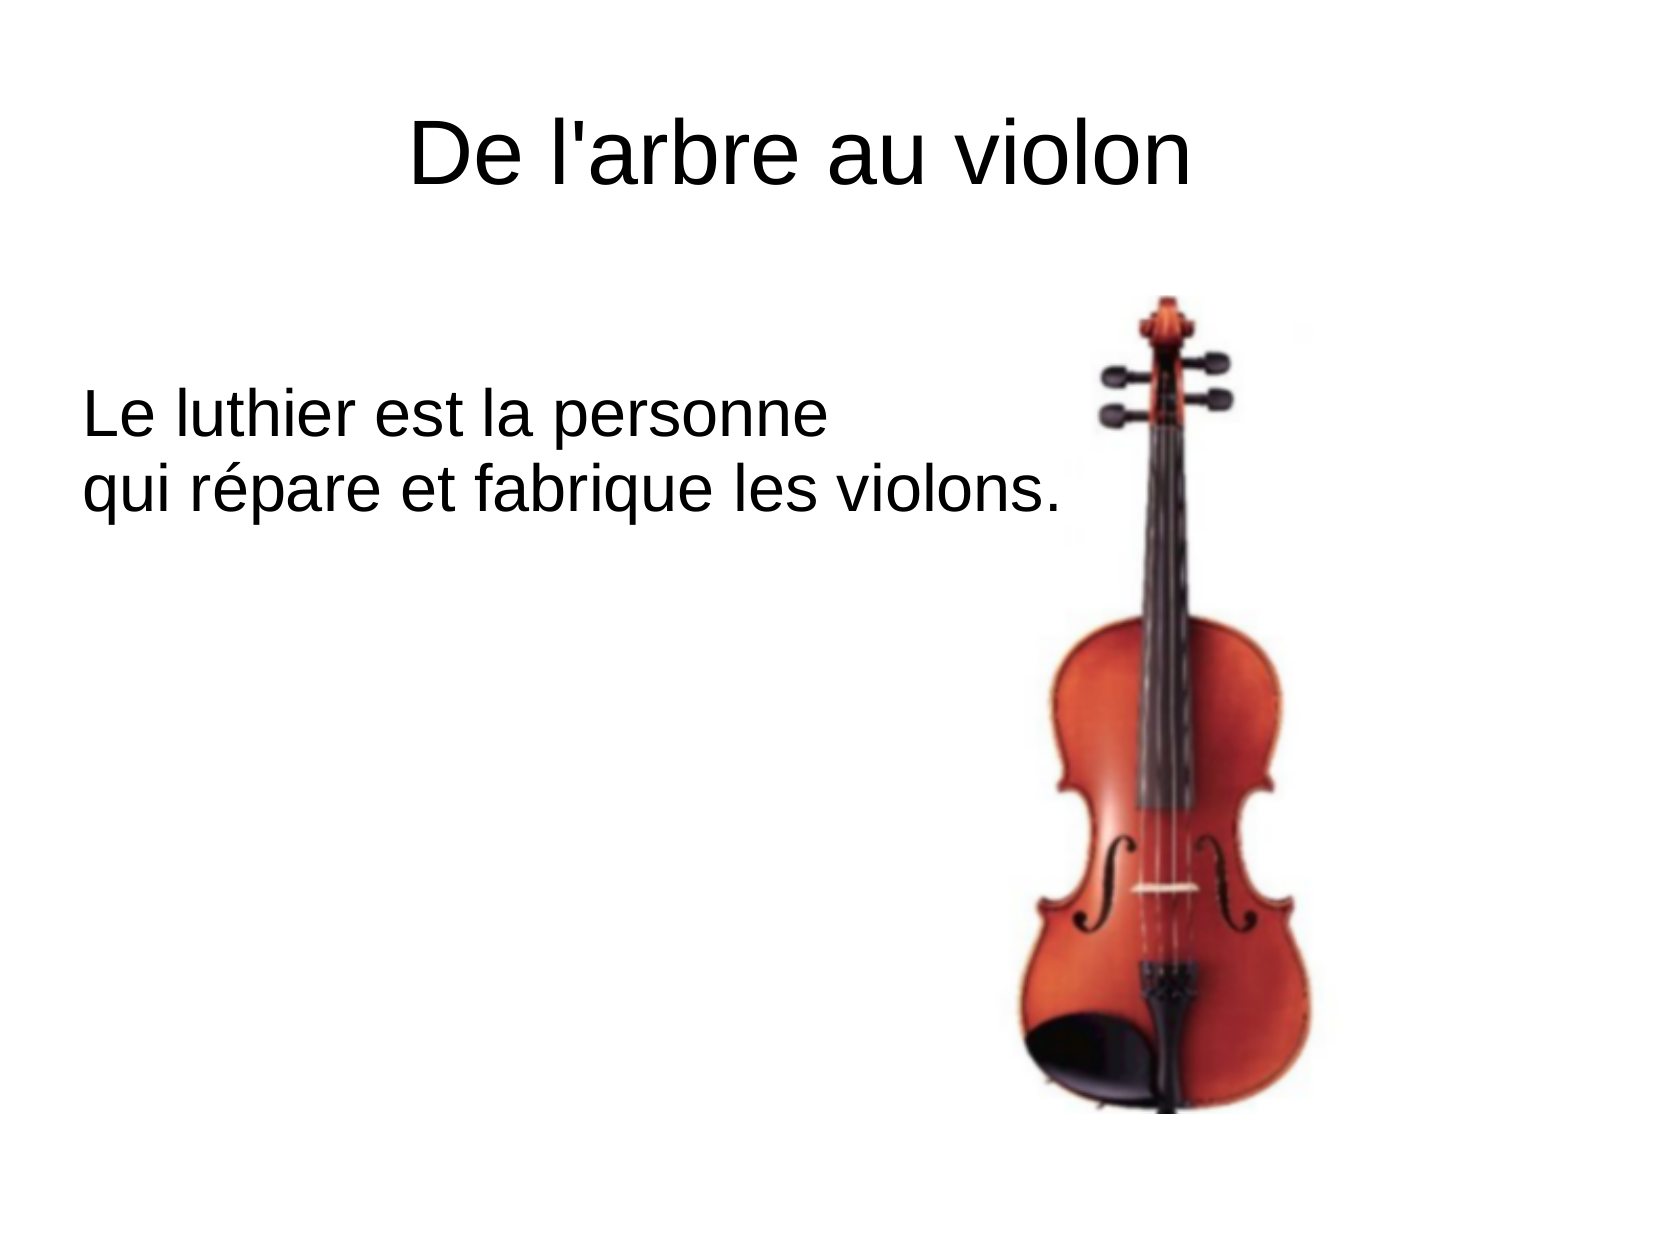

# De l'arbre au violon
Le luthier est la personne
qui répare et fabrique les violons.